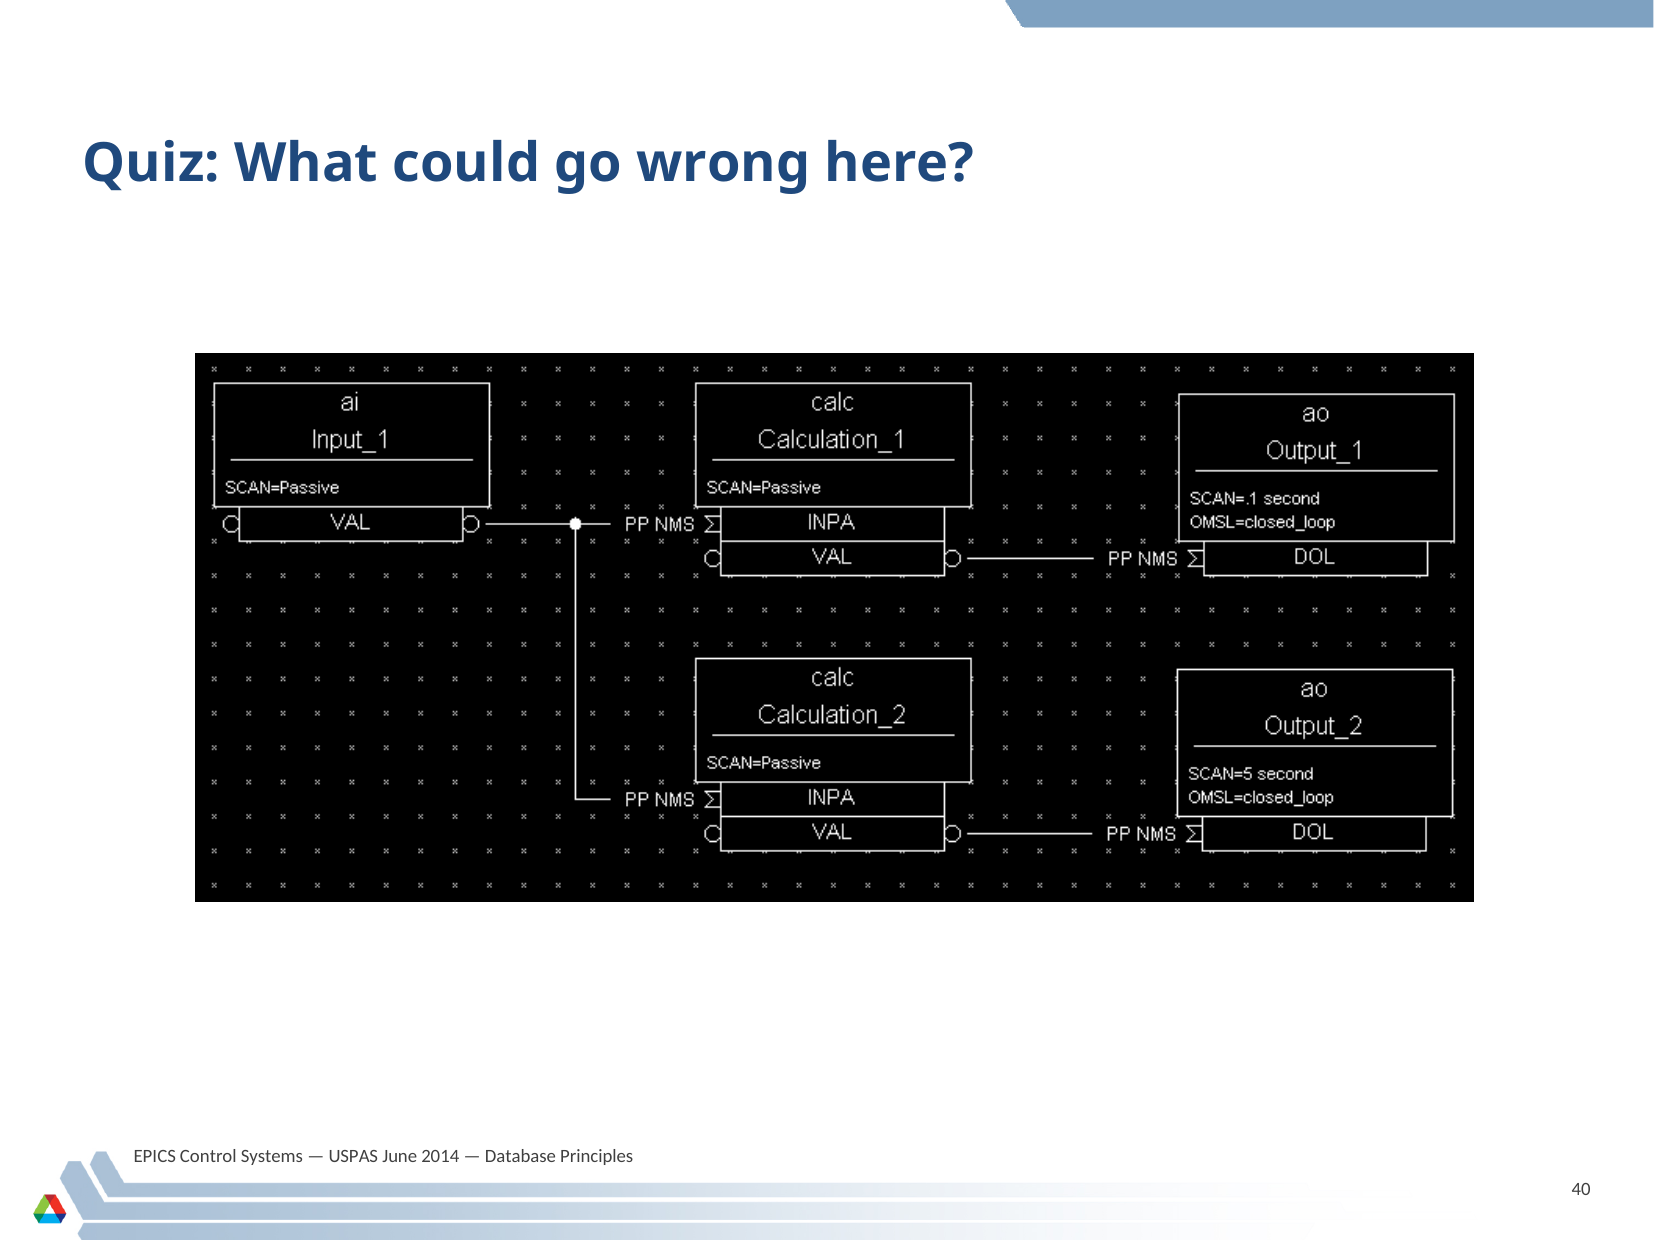

# Quiz: What could go wrong here?
EPICS Control Systems — USPAS June 2014 — Database Principles
40